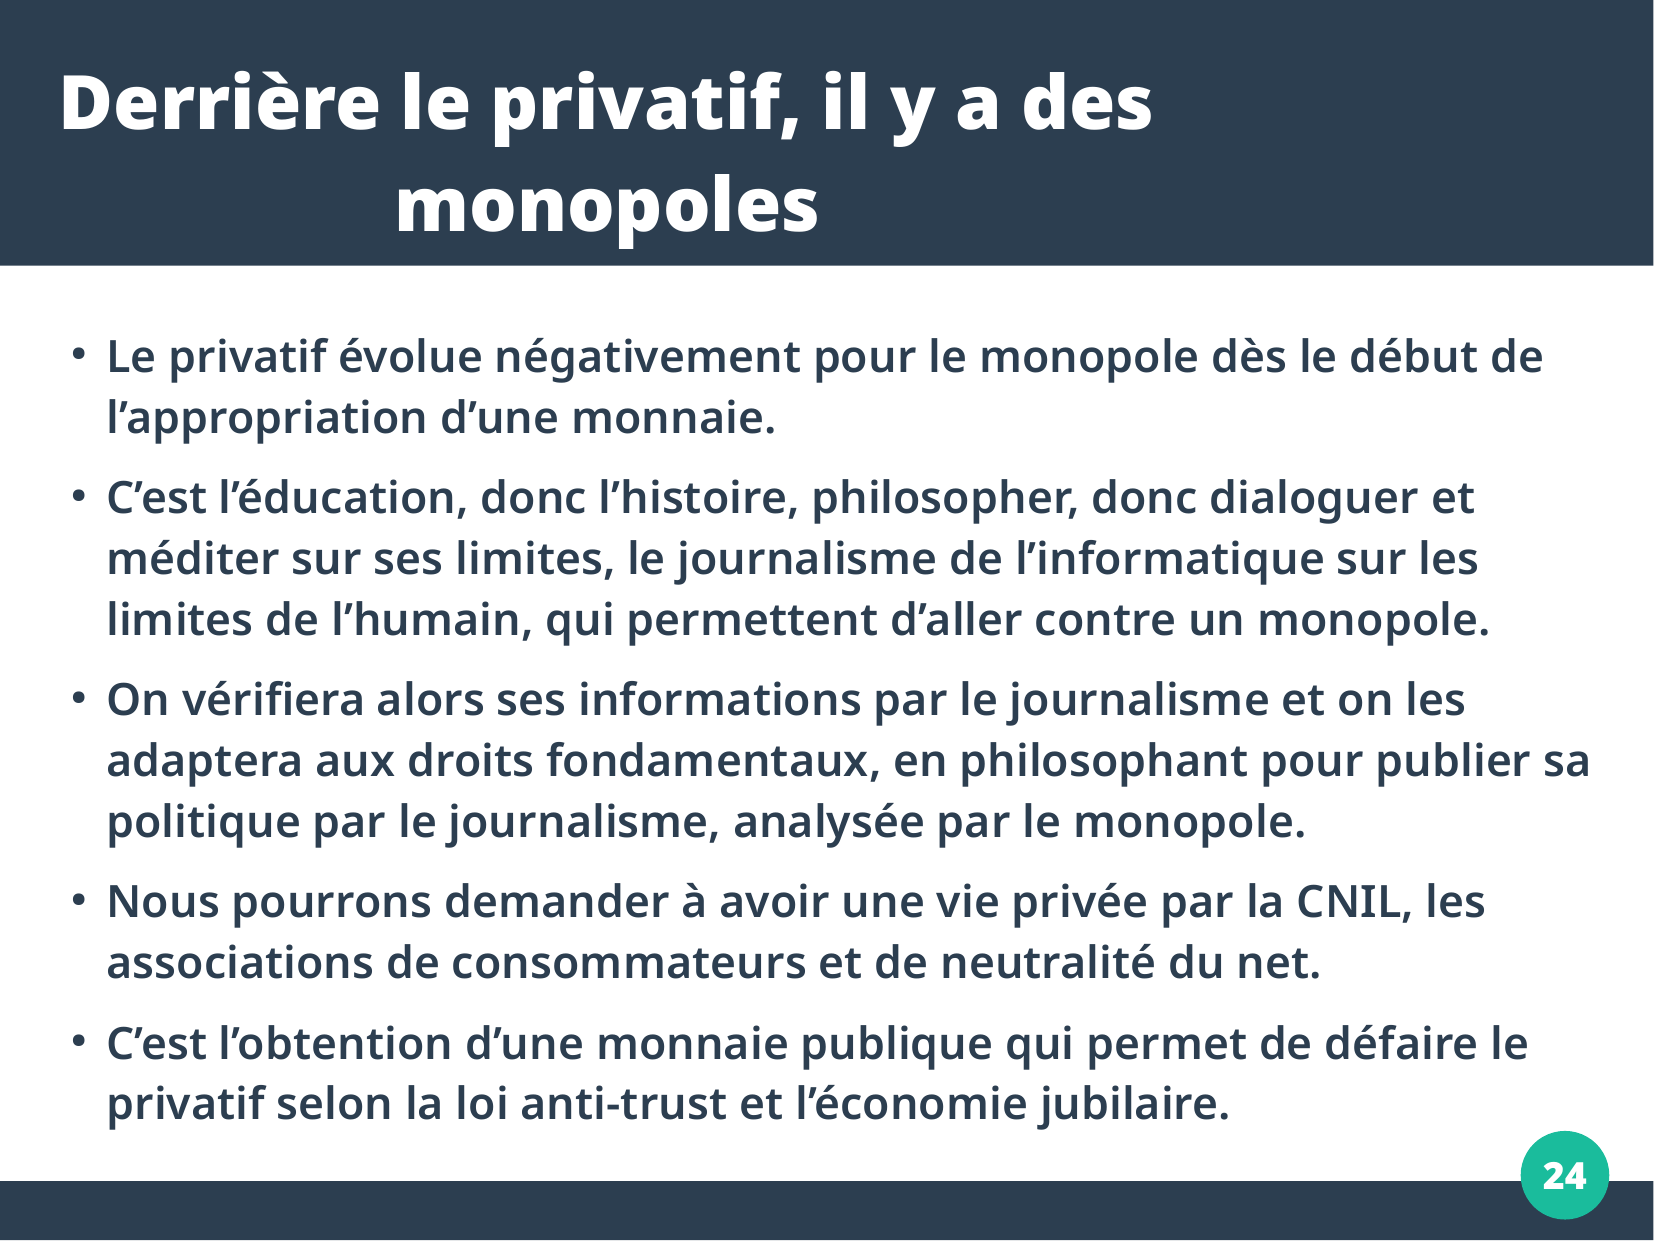

# Derrière le privatif, il y a des monopoles
Le privatif évolue négativement pour le monopole dès le début de l’appropriation d’une monnaie.
C’est l’éducation, donc l’histoire, philosopher, donc dialoguer et méditer sur ses limites, le journalisme de l’informatique sur les limites de l’humain, qui permettent d’aller contre un monopole.
On vérifiera alors ses informations par le journalisme et on les adaptera aux droits fondamentaux, en philosophant pour publier sa politique par le journalisme, analysée par le monopole.
Nous pourrons demander à avoir une vie privée par la CNIL, les associations de consommateurs et de neutralité du net.
C’est l’obtention d’une monnaie publique qui permet de défaire le privatif selon la loi anti-trust et l’économie jubilaire.
24